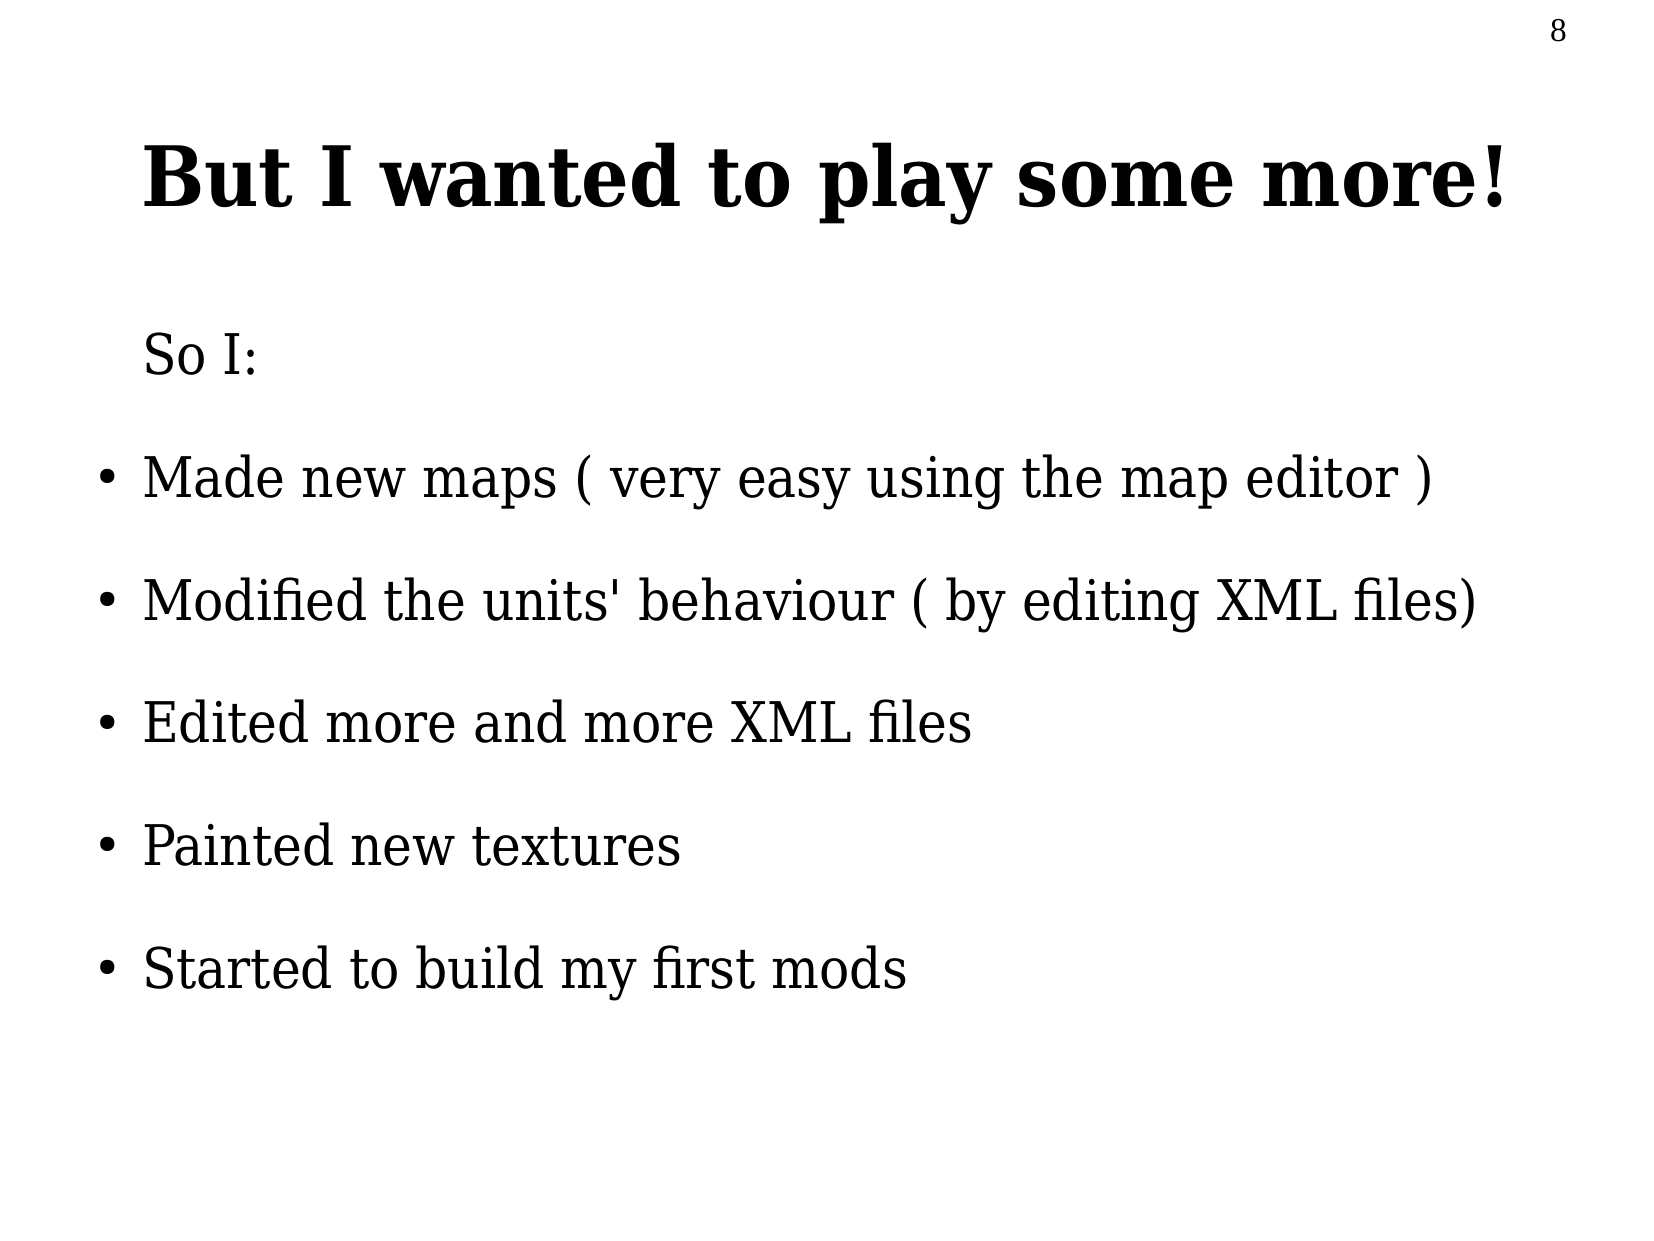

# But I wanted to play some more!
So I:
Made new maps ( very easy using the map editor )
Modified the units' behaviour ( by editing XML files)
Edited more and more XML files
Painted new textures
Started to build my first mods